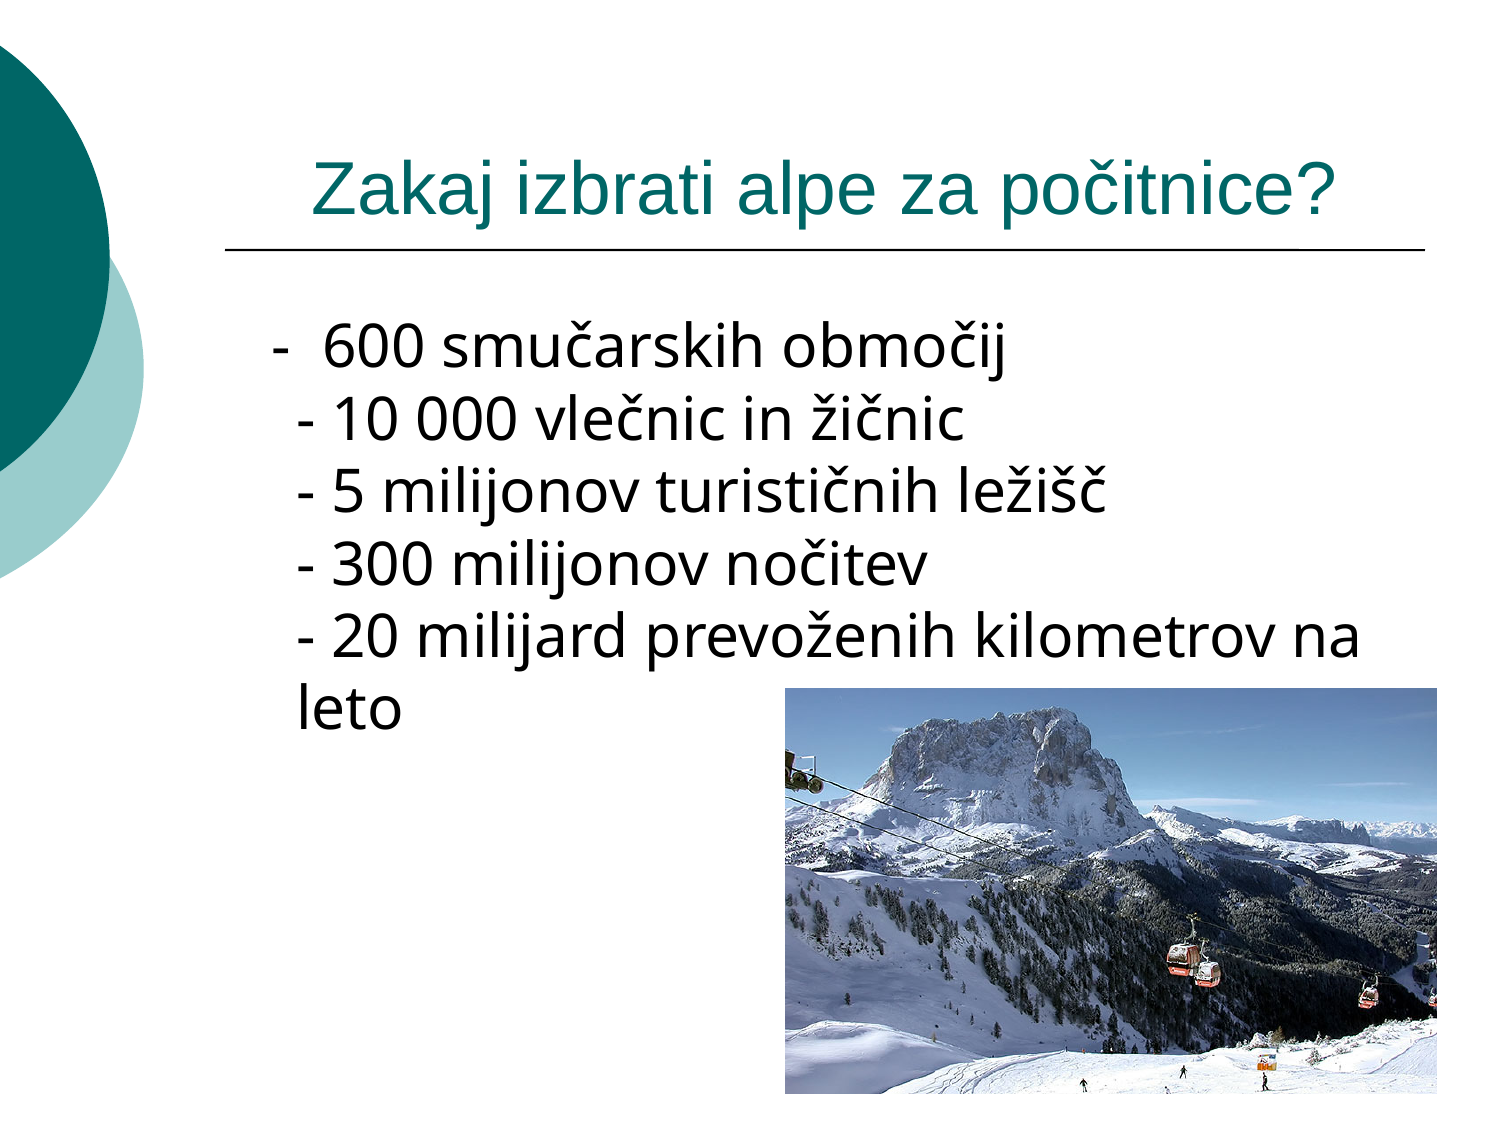

# Zakaj izbrati alpe za počitnice?
 - 600 smučarskih območij
- 10 000 vlečnic in žičnic
- 5 milijonov turističnih ležišč
- 300 milijonov nočitev
- 20 milijard prevoženih kilometrov na leto